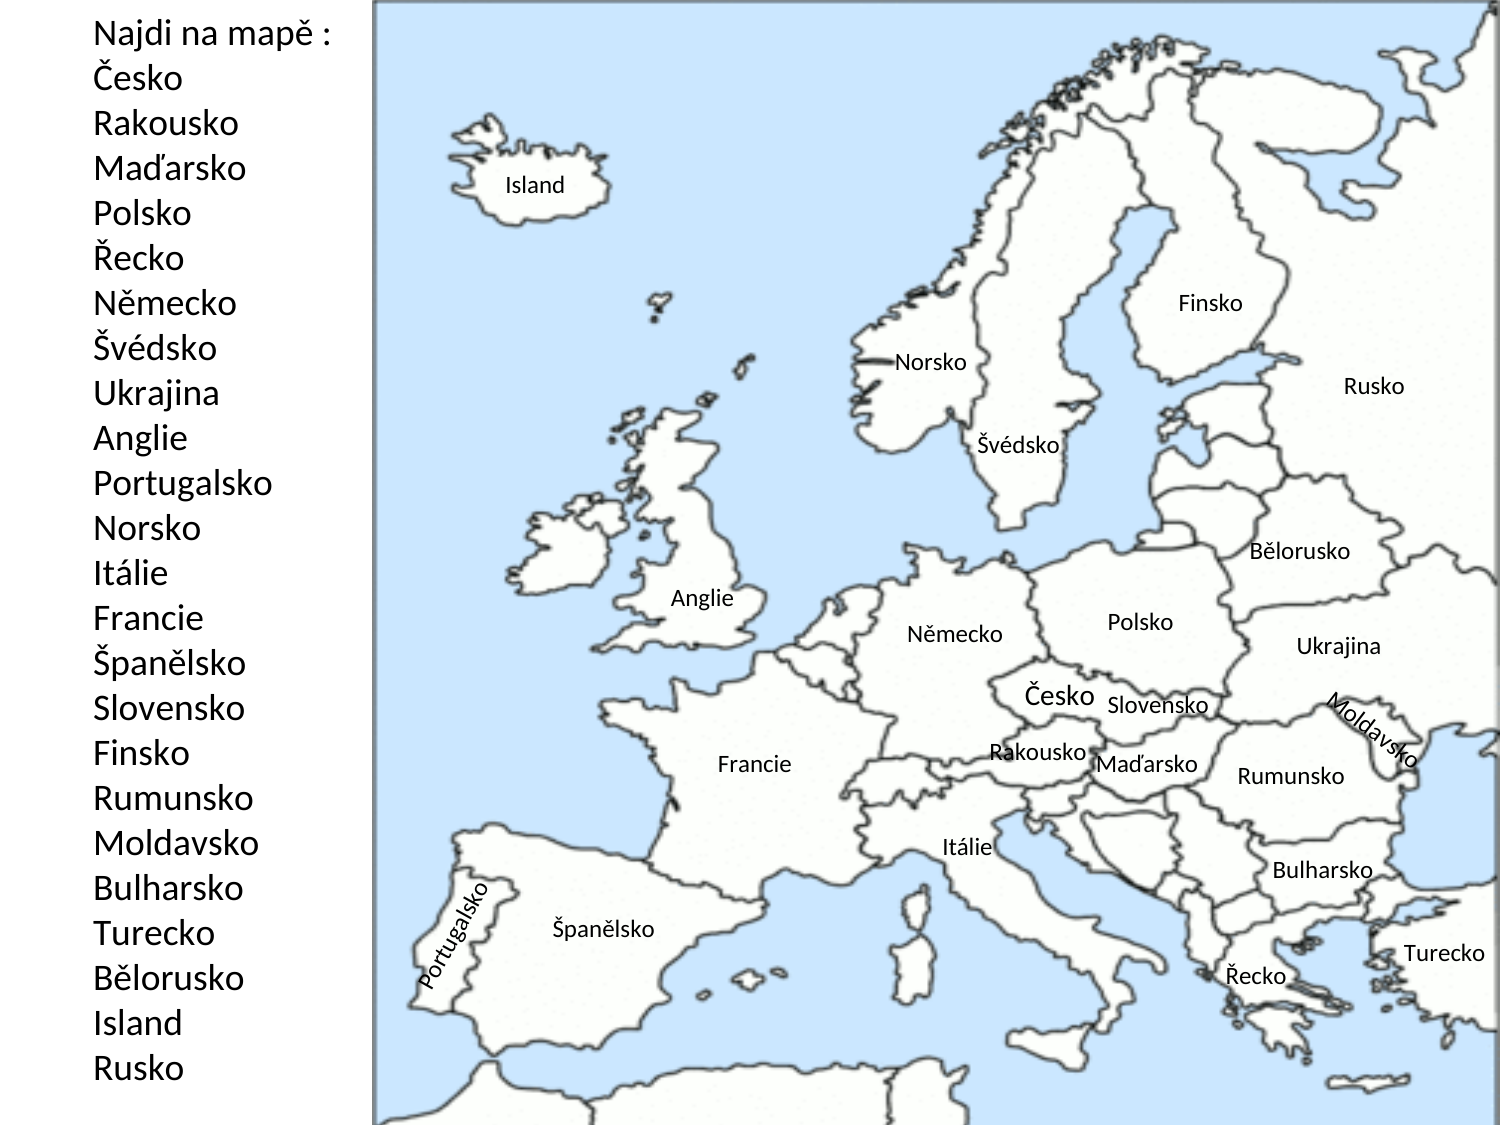

Najdi na mapě :
Česko
Rakousko
Maďarsko
Polsko
Řecko
Německo
Švédsko
Ukrajina
Anglie
Portugalsko
Norsko
Itálie
Francie
Španělsko
Slovensko
Finsko
Rumunsko
Moldavsko
Bulharsko
Turecko
Bělorusko
Island
Rusko
Island
Finsko
Norsko
Rusko
Švédsko
Bělorusko
Anglie
Polsko
Německo
Ukrajina
Česko
Slovensko
Moldavsko
Rakousko
Francie
Maďarsko
Rumunsko
Itálie
Bulharsko
Španělsko
Portugalsko
Turecko
Řecko